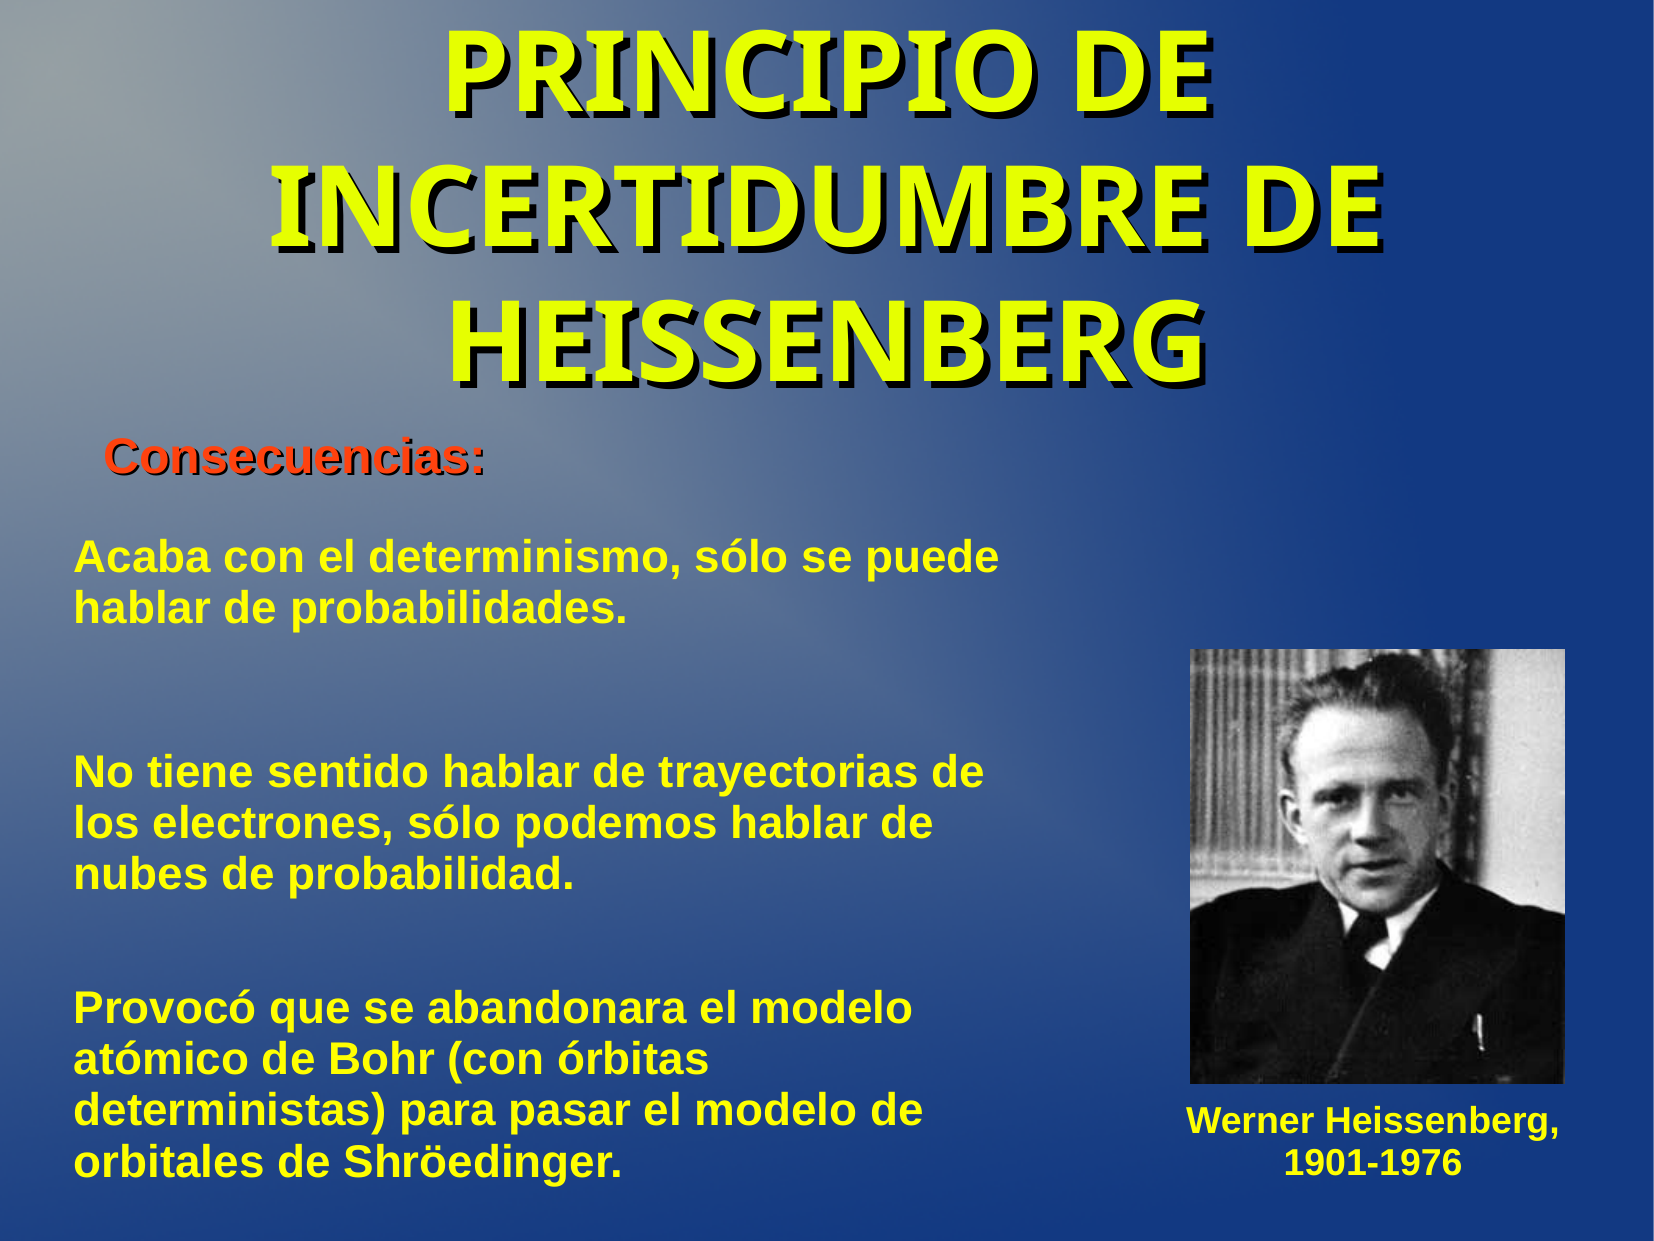

# PRINCIPIO DE INCERTIDUMBRE DE HEISSENBERG
Consecuencias:
Acaba con el determinismo, sólo se puede hablar de probabilidades.
No tiene sentido hablar de trayectorias de los electrones, sólo podemos hablar de nubes de probabilidad.
Provocó que se abandonara el modelo atómico de Bohr (con órbitas deterministas) para pasar el modelo de orbitales de Shröedinger.
Werner Heissenberg, 1901-1976